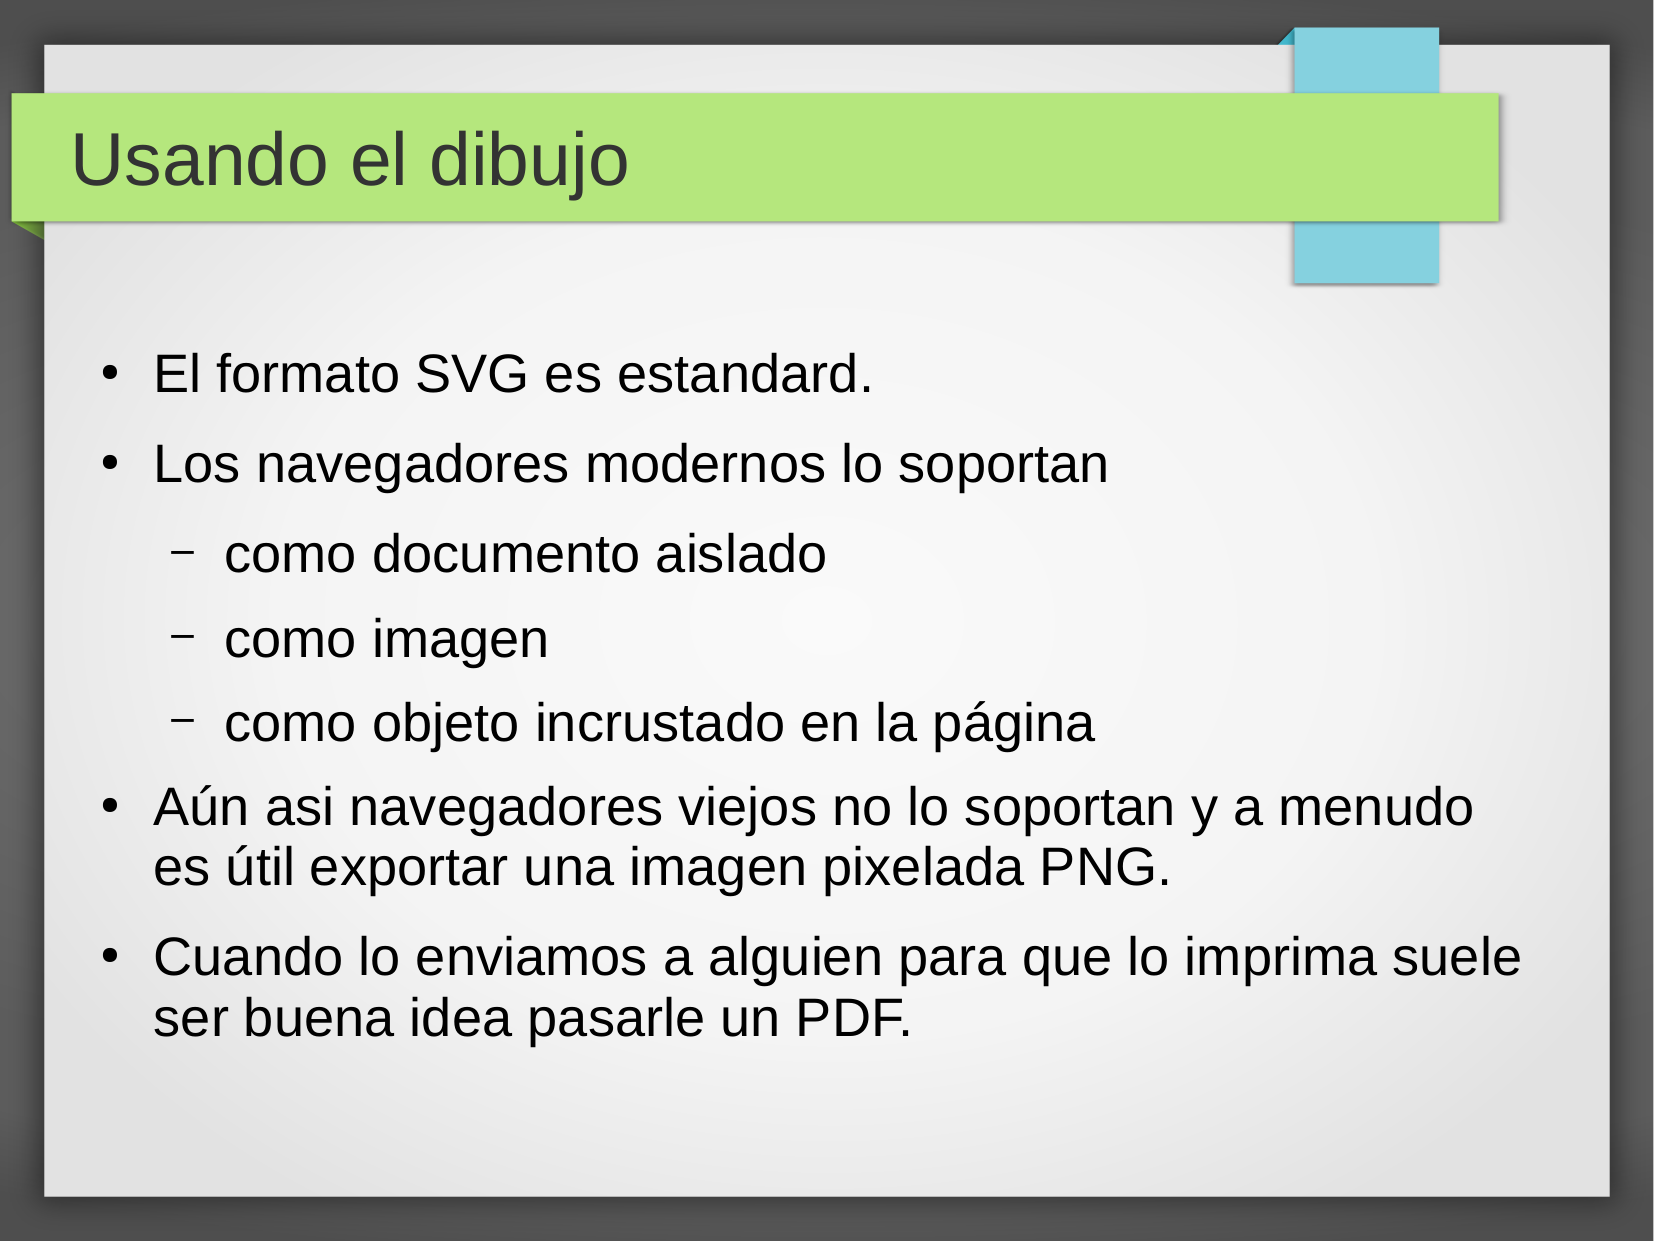

# Usando el dibujo
El formato SVG es estandard.
Los navegadores modernos lo soportan
como documento aislado
como imagen
como objeto incrustado en la página
Aún asi navegadores viejos no lo soportan y a menudo es útil exportar una imagen pixelada PNG.
Cuando lo enviamos a alguien para que lo imprima suele ser buena idea pasarle un PDF.